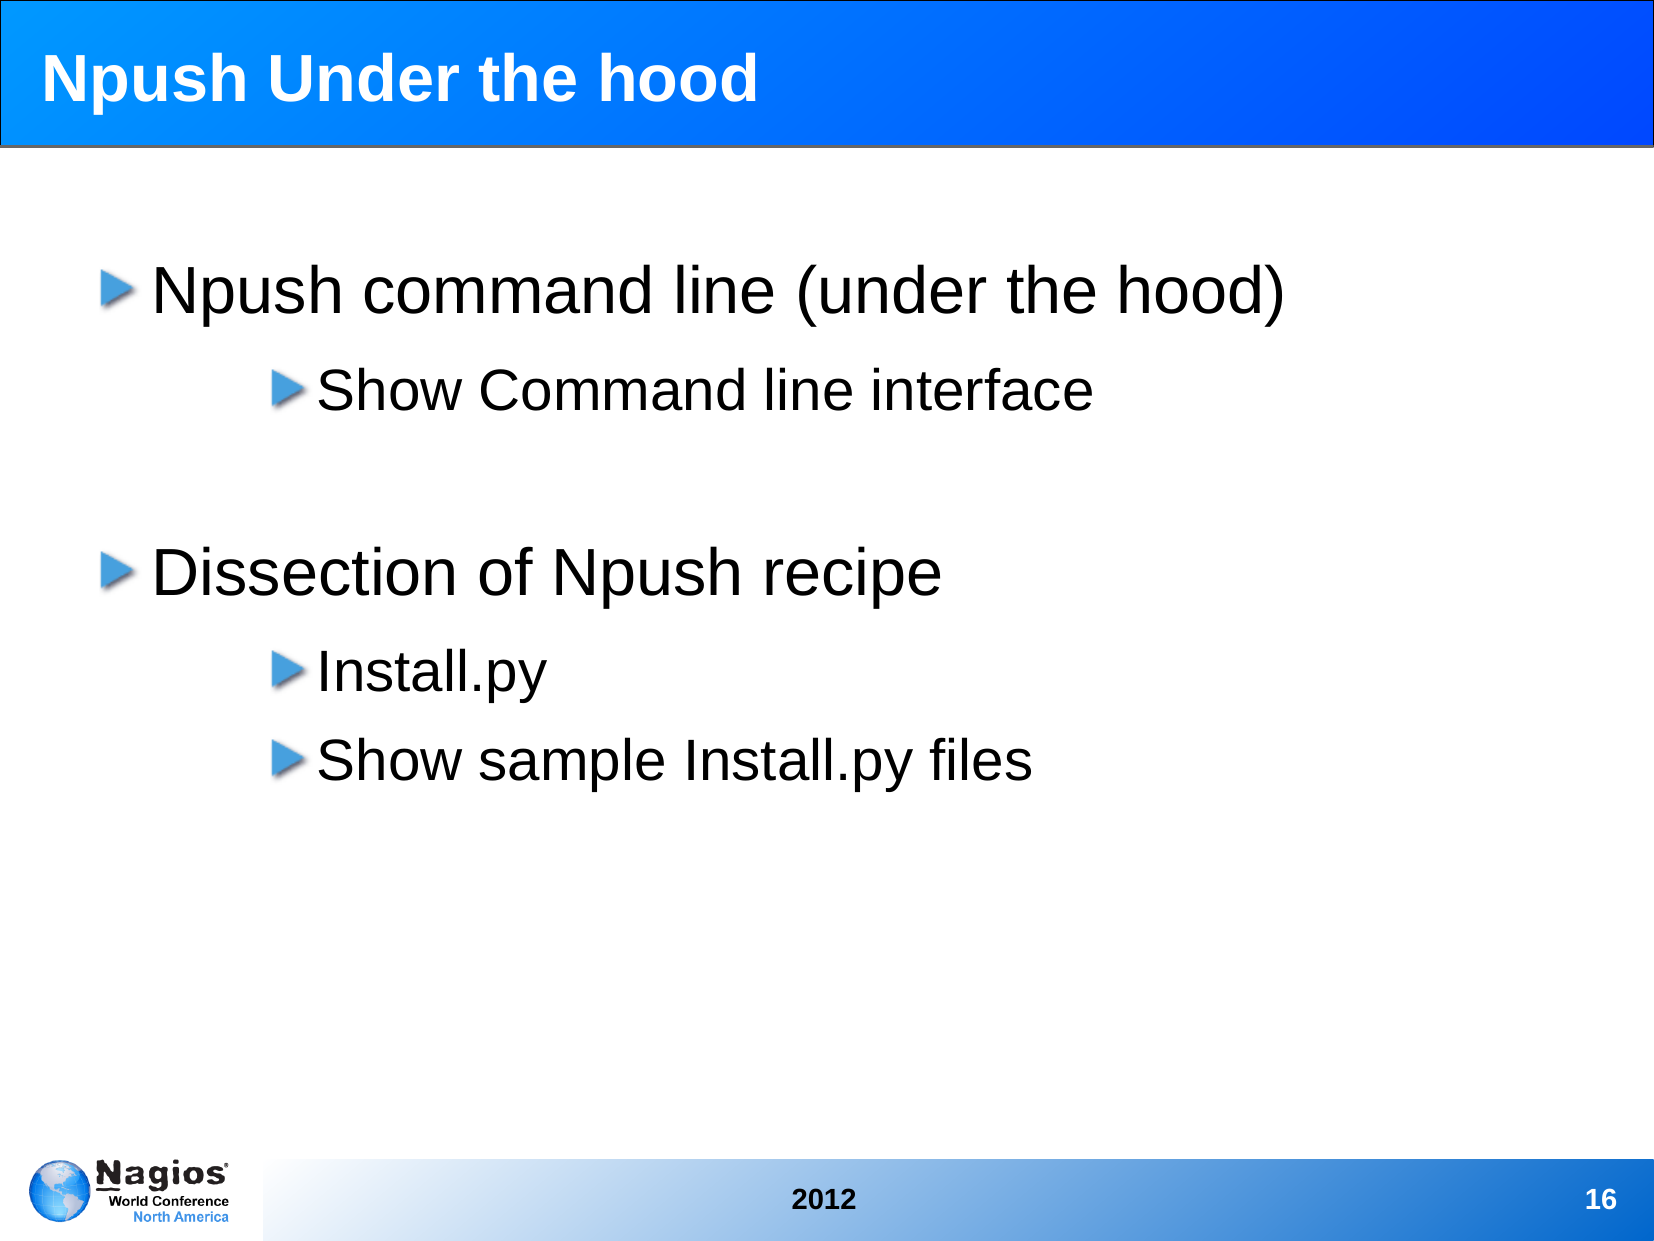

# Npush Under the hood
Npush command line (under the hood)
Show Command line interface
Dissection of Npush recipe
Install.py
Show sample Install.py files
2011
16